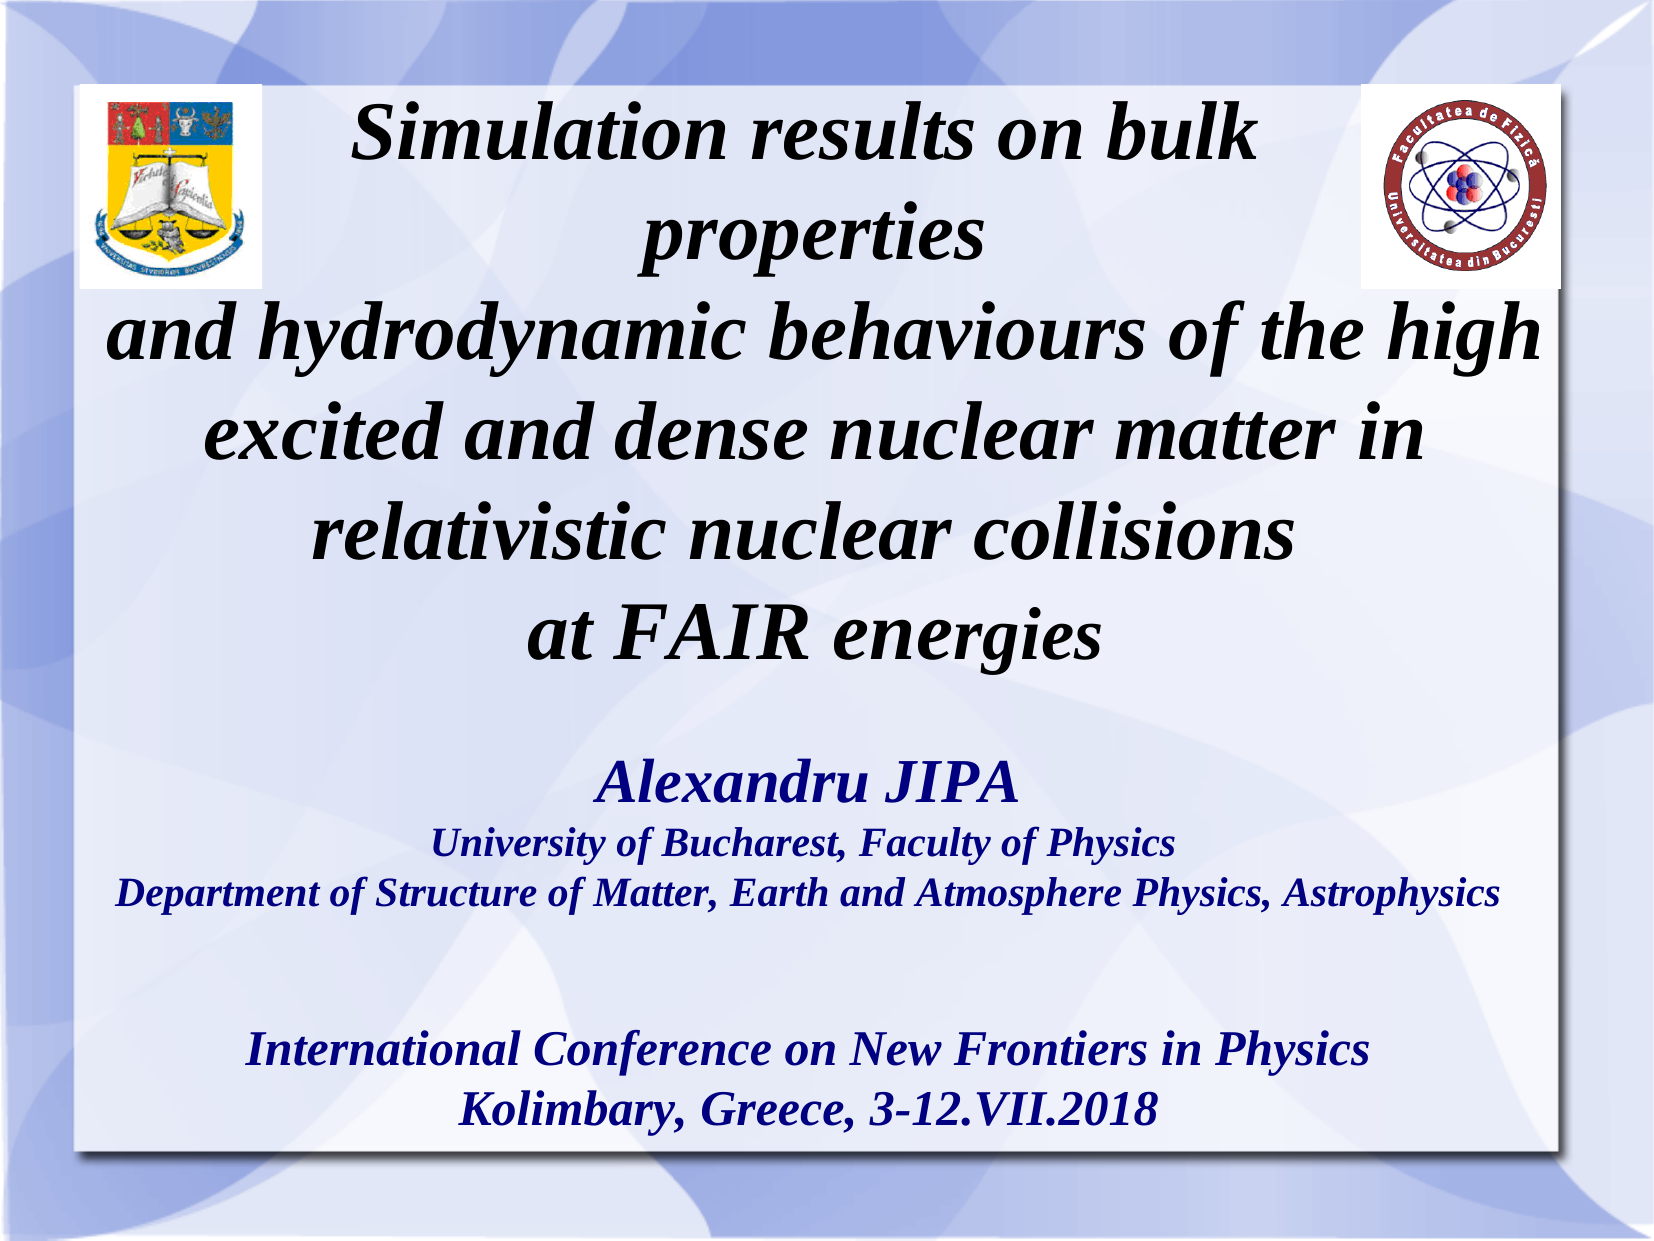

# Simulation results on bulk properties and hydrodynamic behaviours of the high excited and dense nuclear matter in relativistic nuclear collisions at FAIR energies
Alexandru JIPA
University of Bucharest, Faculty of Physics
Department of Structure of Matter, Earth and Atmosphere Physics, Astrophysics
International Conference on New Frontiers in Physics
Kolimbary, Greece, 3-12.VII.2018